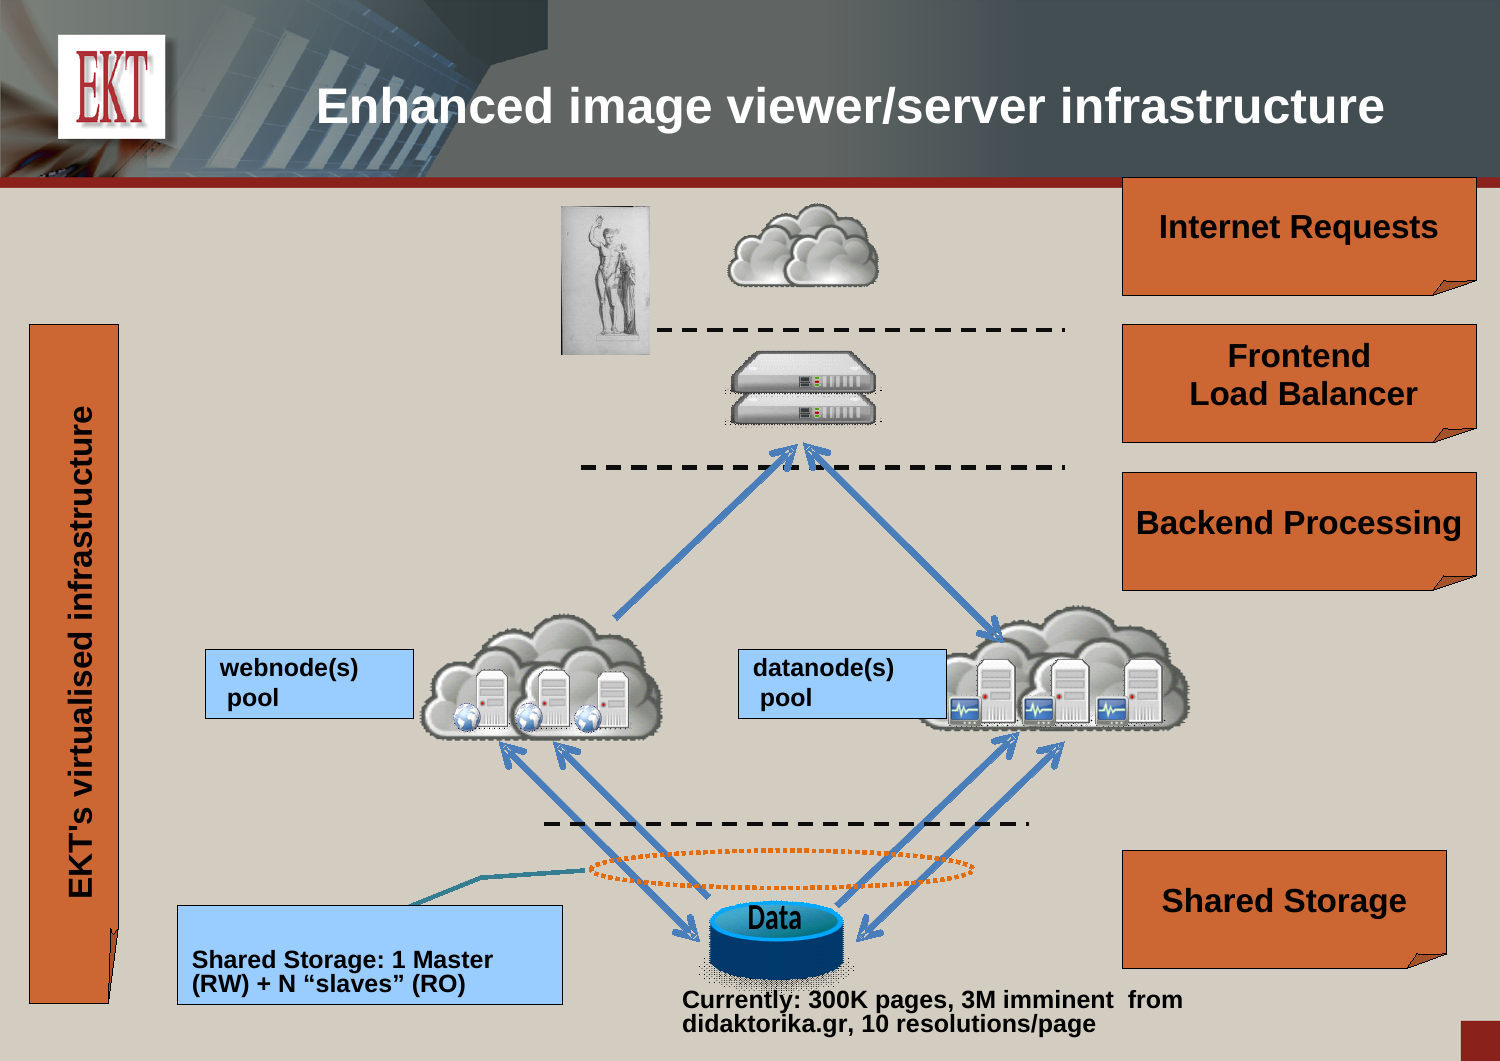

# Enhanced image viewer/server infrastructure
Internet Requests
Frontend
 Load Balancer
Backend Processing
Backend Processing
EKT's virtualised infrastructure
webnode(s)
 pool
datanode(s)
 pool
Shared Storage
Data
Shared Storage: 1 Master (RW) + N “slaves” (RO)
Currently: 300K pages, 3M imminent from didaktorika.gr, 10 resolutions/page